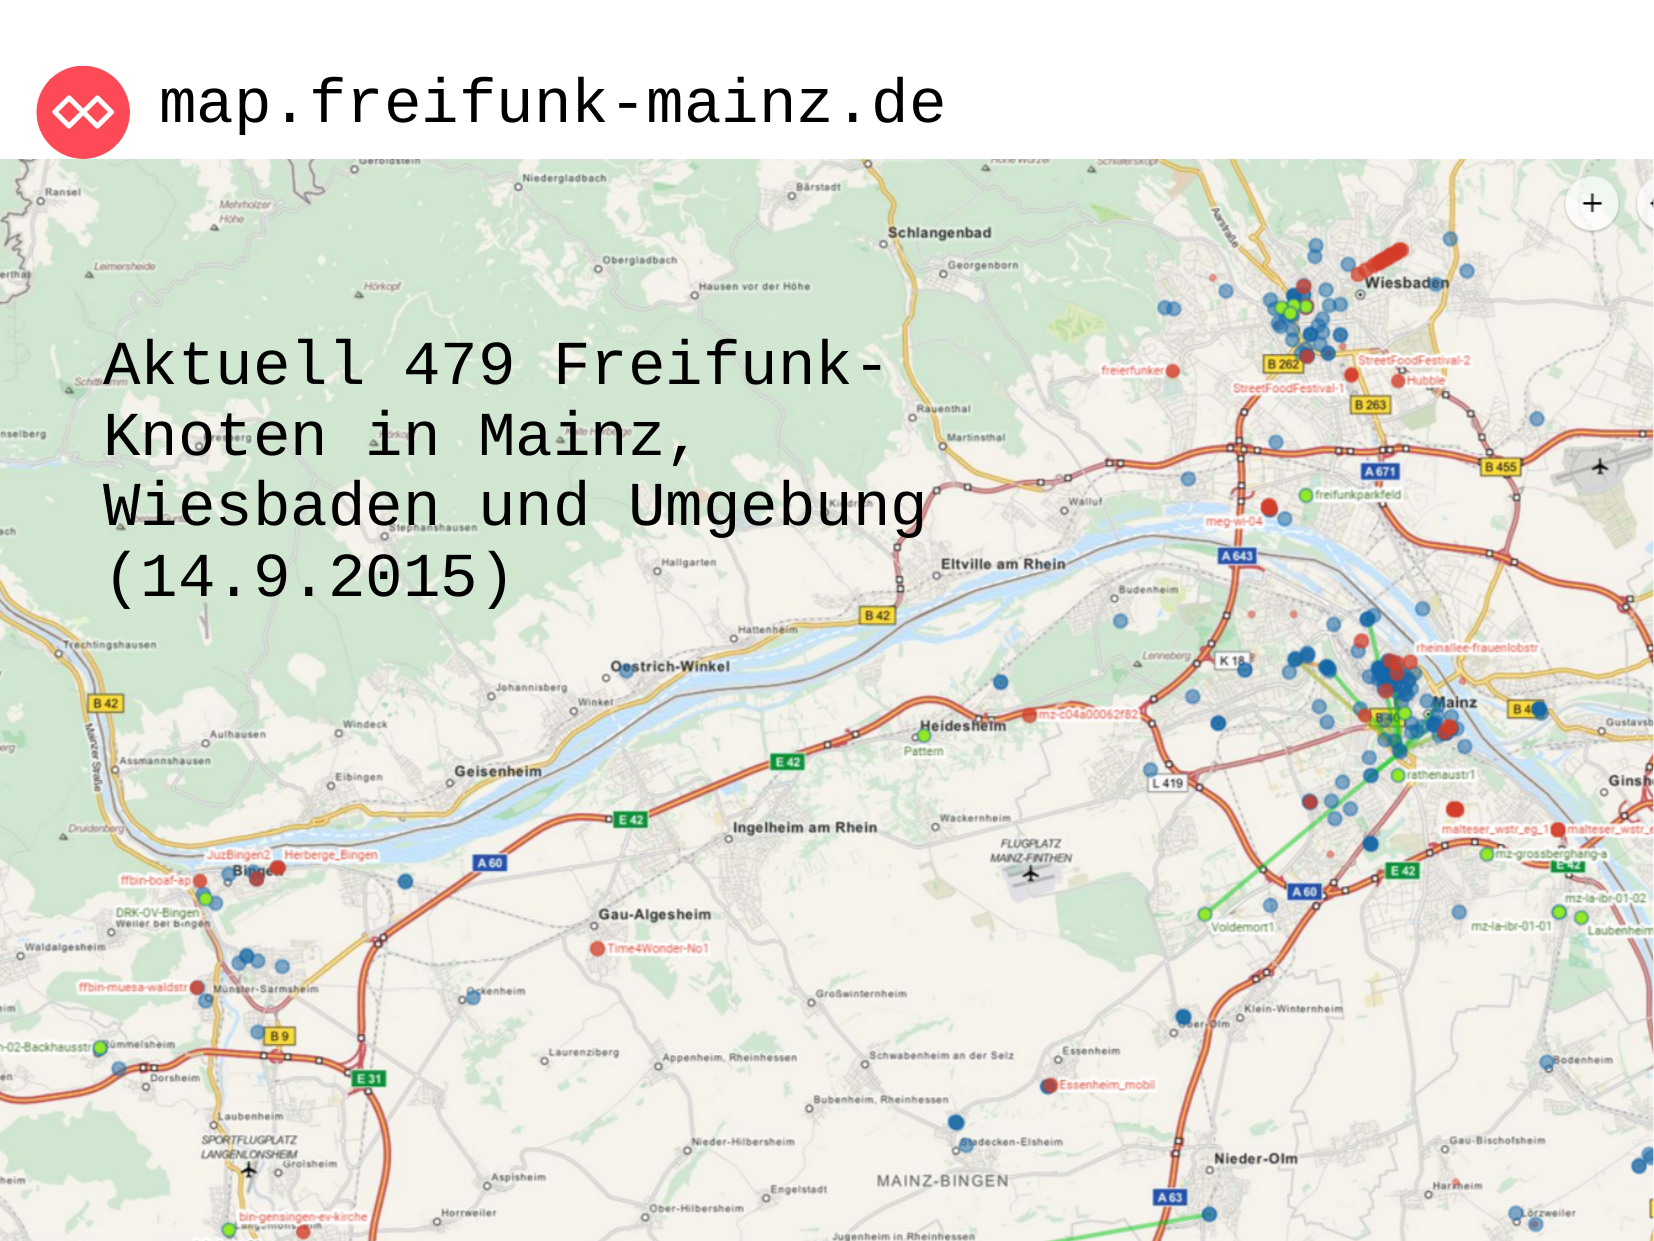

# map.freifunk-mainz.de
Aktuell 479 Freifunk-Knoten in Mainz, Wiesbaden und Umgebung (14.9.2015)